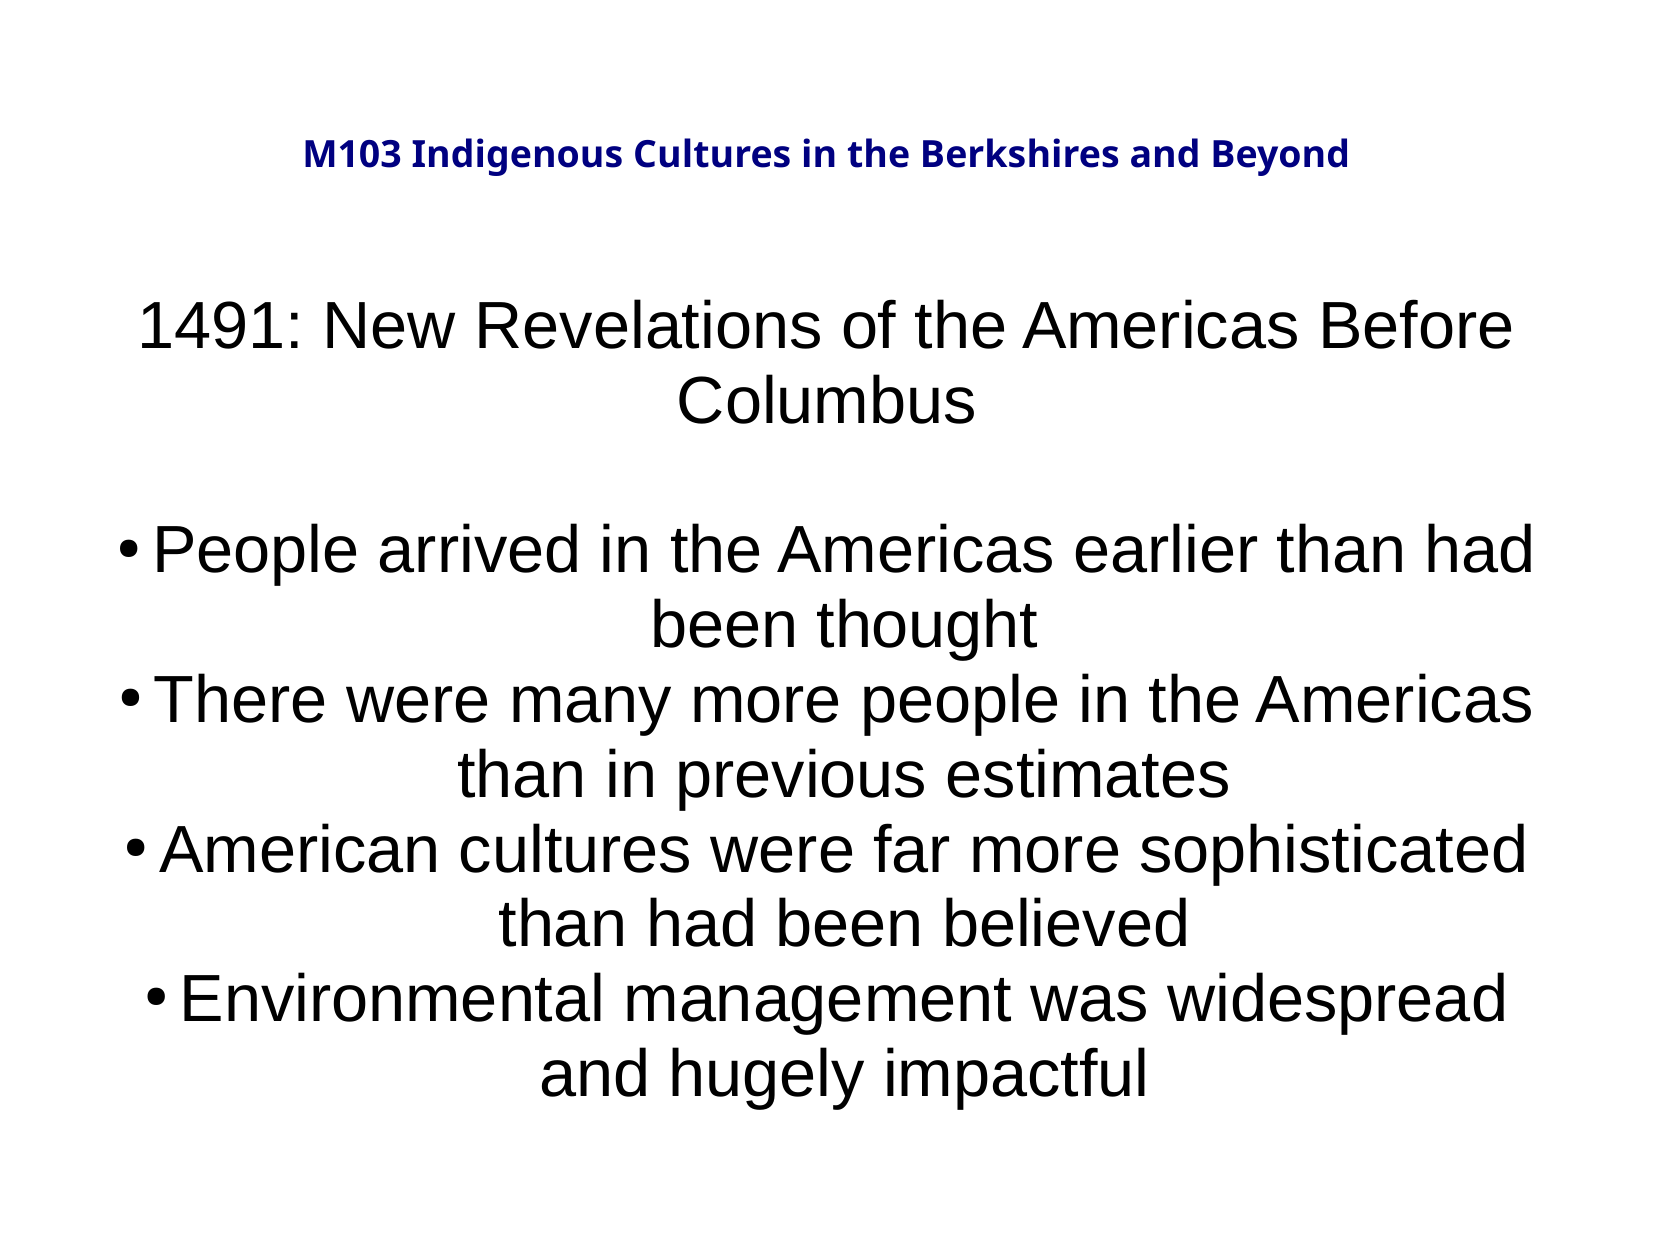

# M103 Indigenous Cultures in the Berkshires and Beyond
1491: New Revelations of the Americas Before Columbus
People arrived in the Americas earlier than had been thought
There were many more people in the Americas than in previous estimates
American cultures were far more sophisticated than had been believed
Environmental management was widespread and hugely impactful